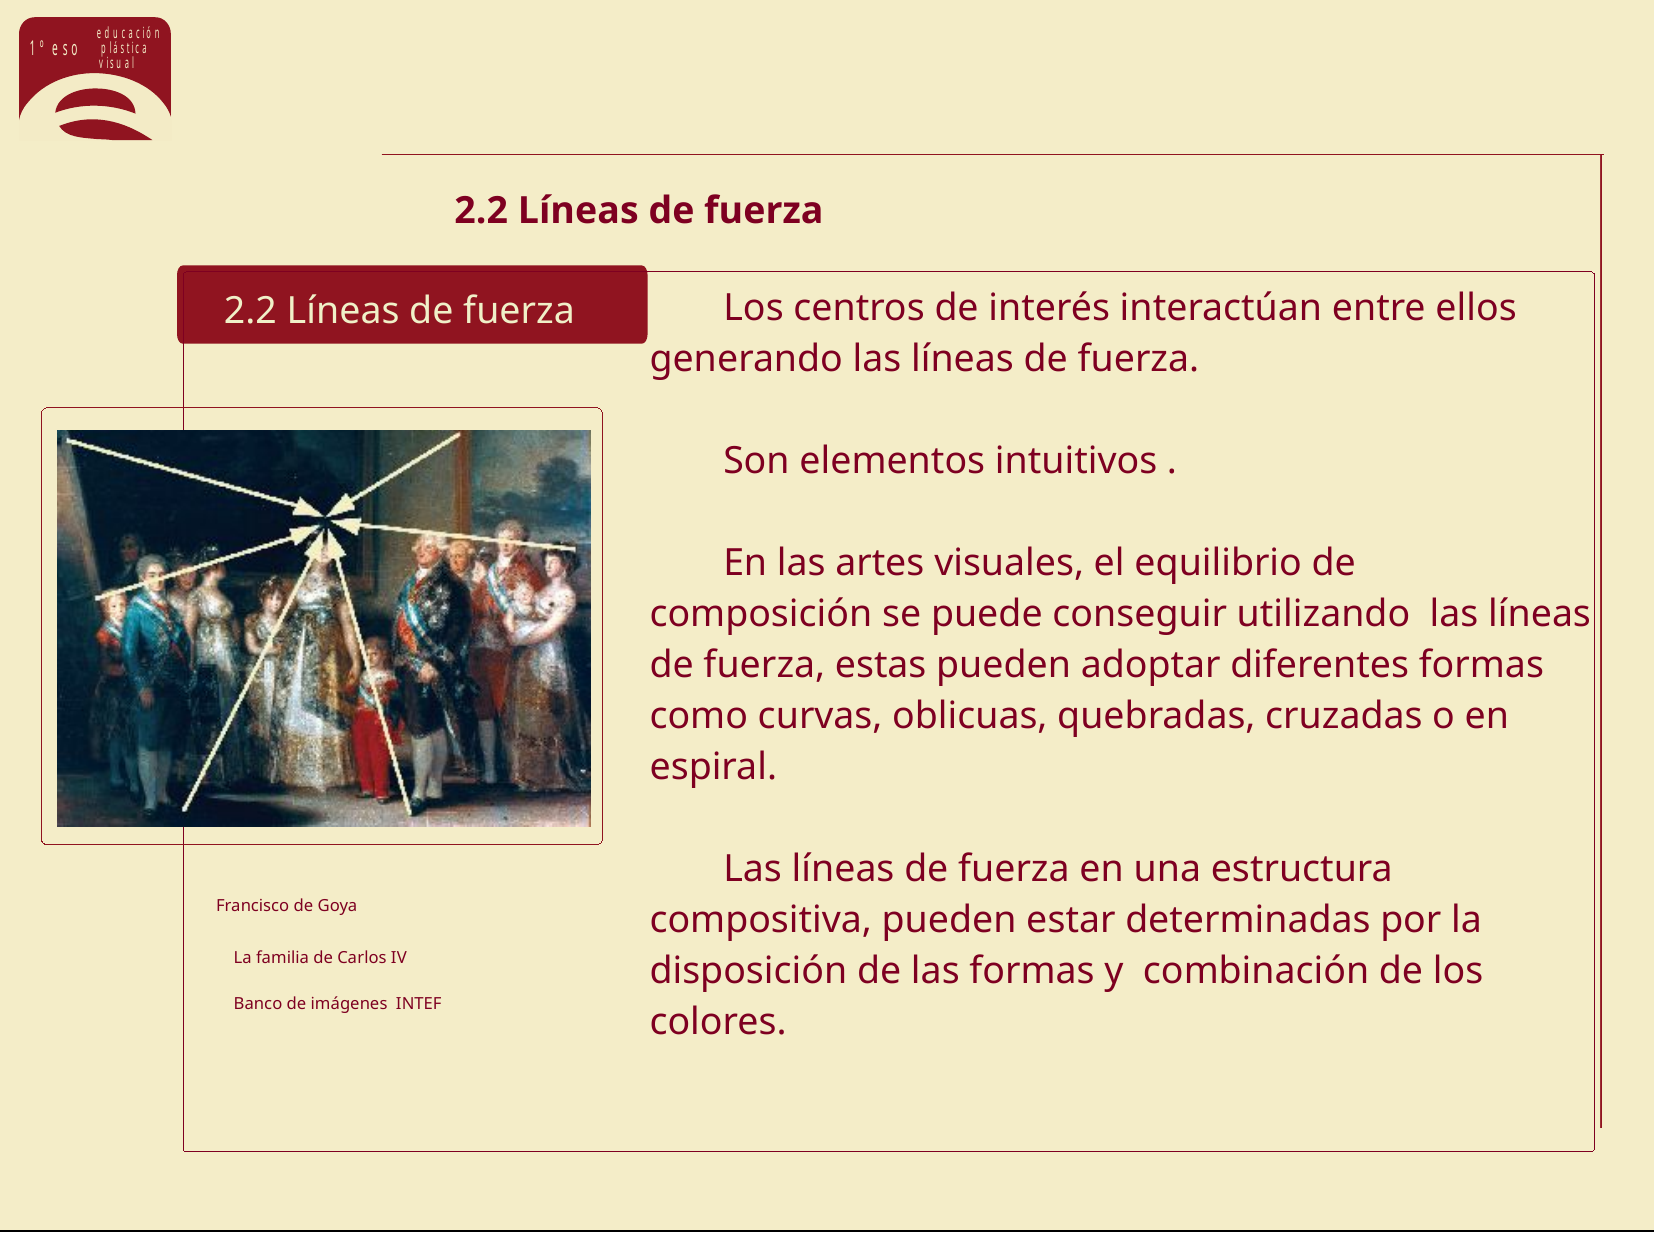

2.2 Líneas de fuerza
	2.2 Líneas de fuerza
	Los centros de interés interactúan entre ellos generando las líneas de fuerza.
	Son elementos intuitivos .
	En las artes visuales, el equilibrio de composición se puede conseguir utilizando las líneas de fuerza, estas pueden adoptar diferentes formas como curvas, oblicuas, quebradas, cruzadas o en espiral.
	Las líneas de fuerza en una estructura compositiva, pueden estar determinadas por la disposición de las formas y combinación de los colores.
#
 Francisco de Goya
La familia de Carlos IV
Banco de imágenes INTEF